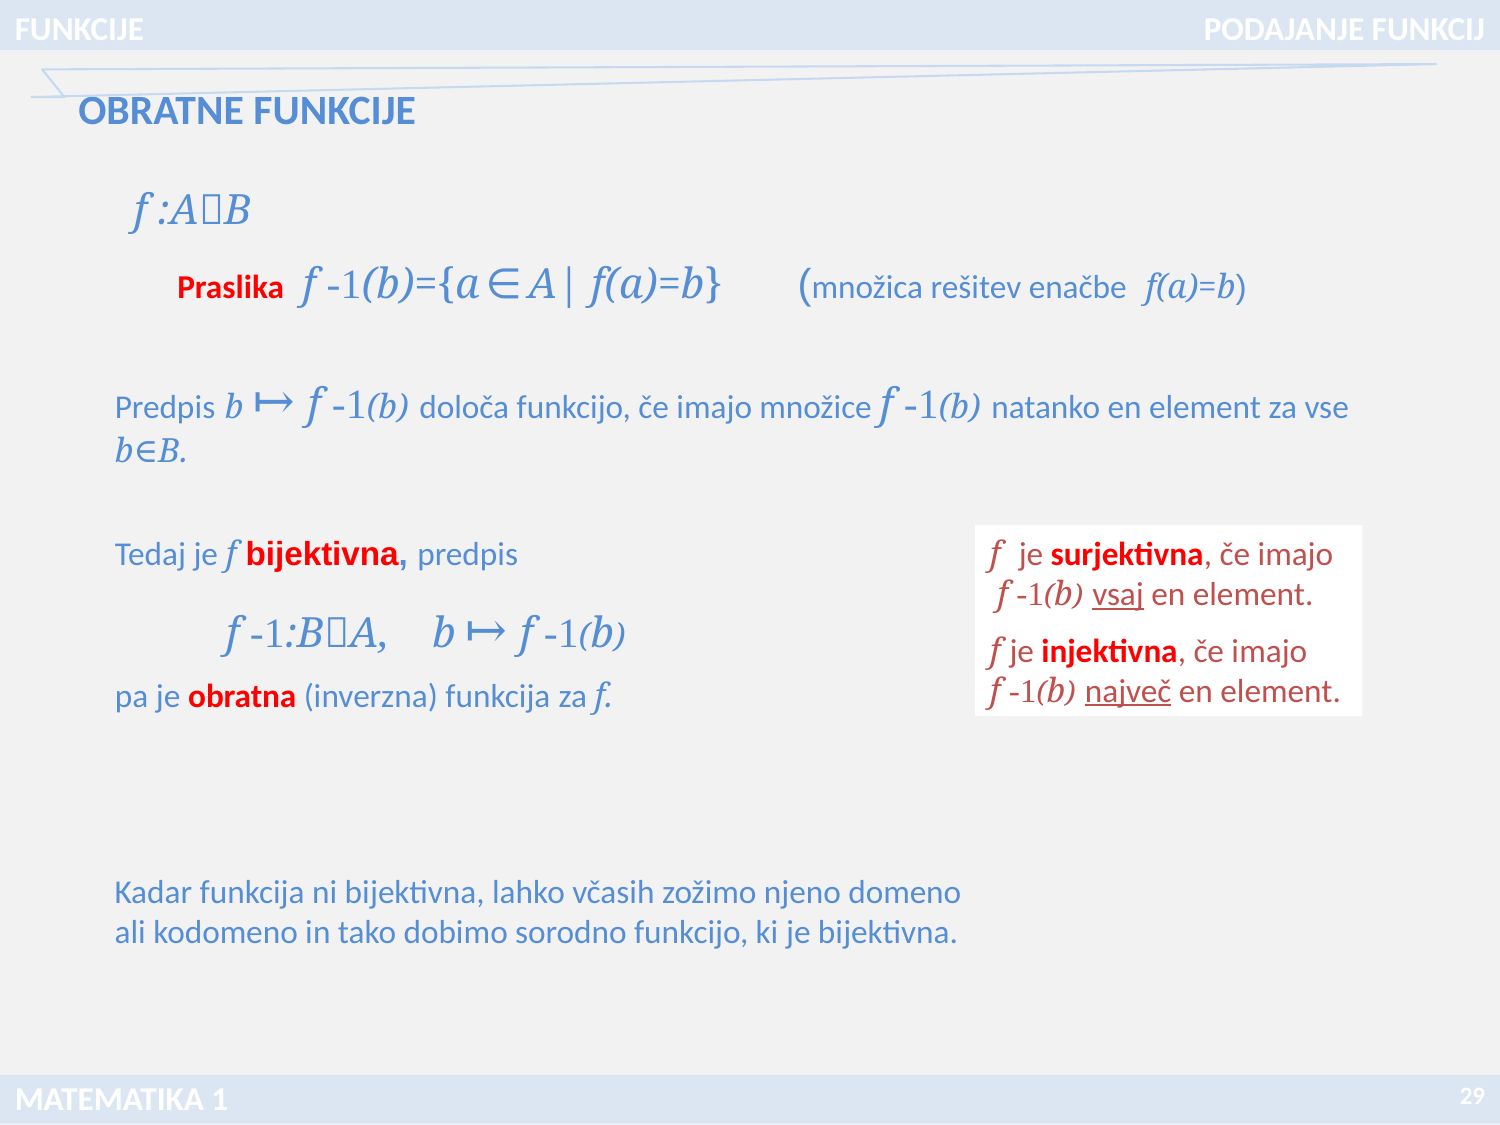

FUNKCIJE
PODAJANJE FUNKCIJ
OBRATNE FUNKCIJE
f :AB
Praslika f -1(b)={a ∈ A| f(a)=b} (množica rešitev enačbe f(a)=b)
Predpis b ↦ f -1(b) določa funkcijo, če imajo množice f -1(b) natanko en element za vse b∈B.
Tedaj je f bijektivna, predpis
 f -1:BA, b ↦ f -1(b)
pa je obratna (inverzna) funkcija za f.
f je surjektivna, če imajo f -1(b) vsaj en element.
f je injektivna, če imajo f -1(b) največ en element.
Kadar funkcija ni bijektivna, lahko včasih zožimo njeno domeno ali kodomeno in tako dobimo sorodno funkcijo, ki je bijektivna.
MATEMATIKA 1